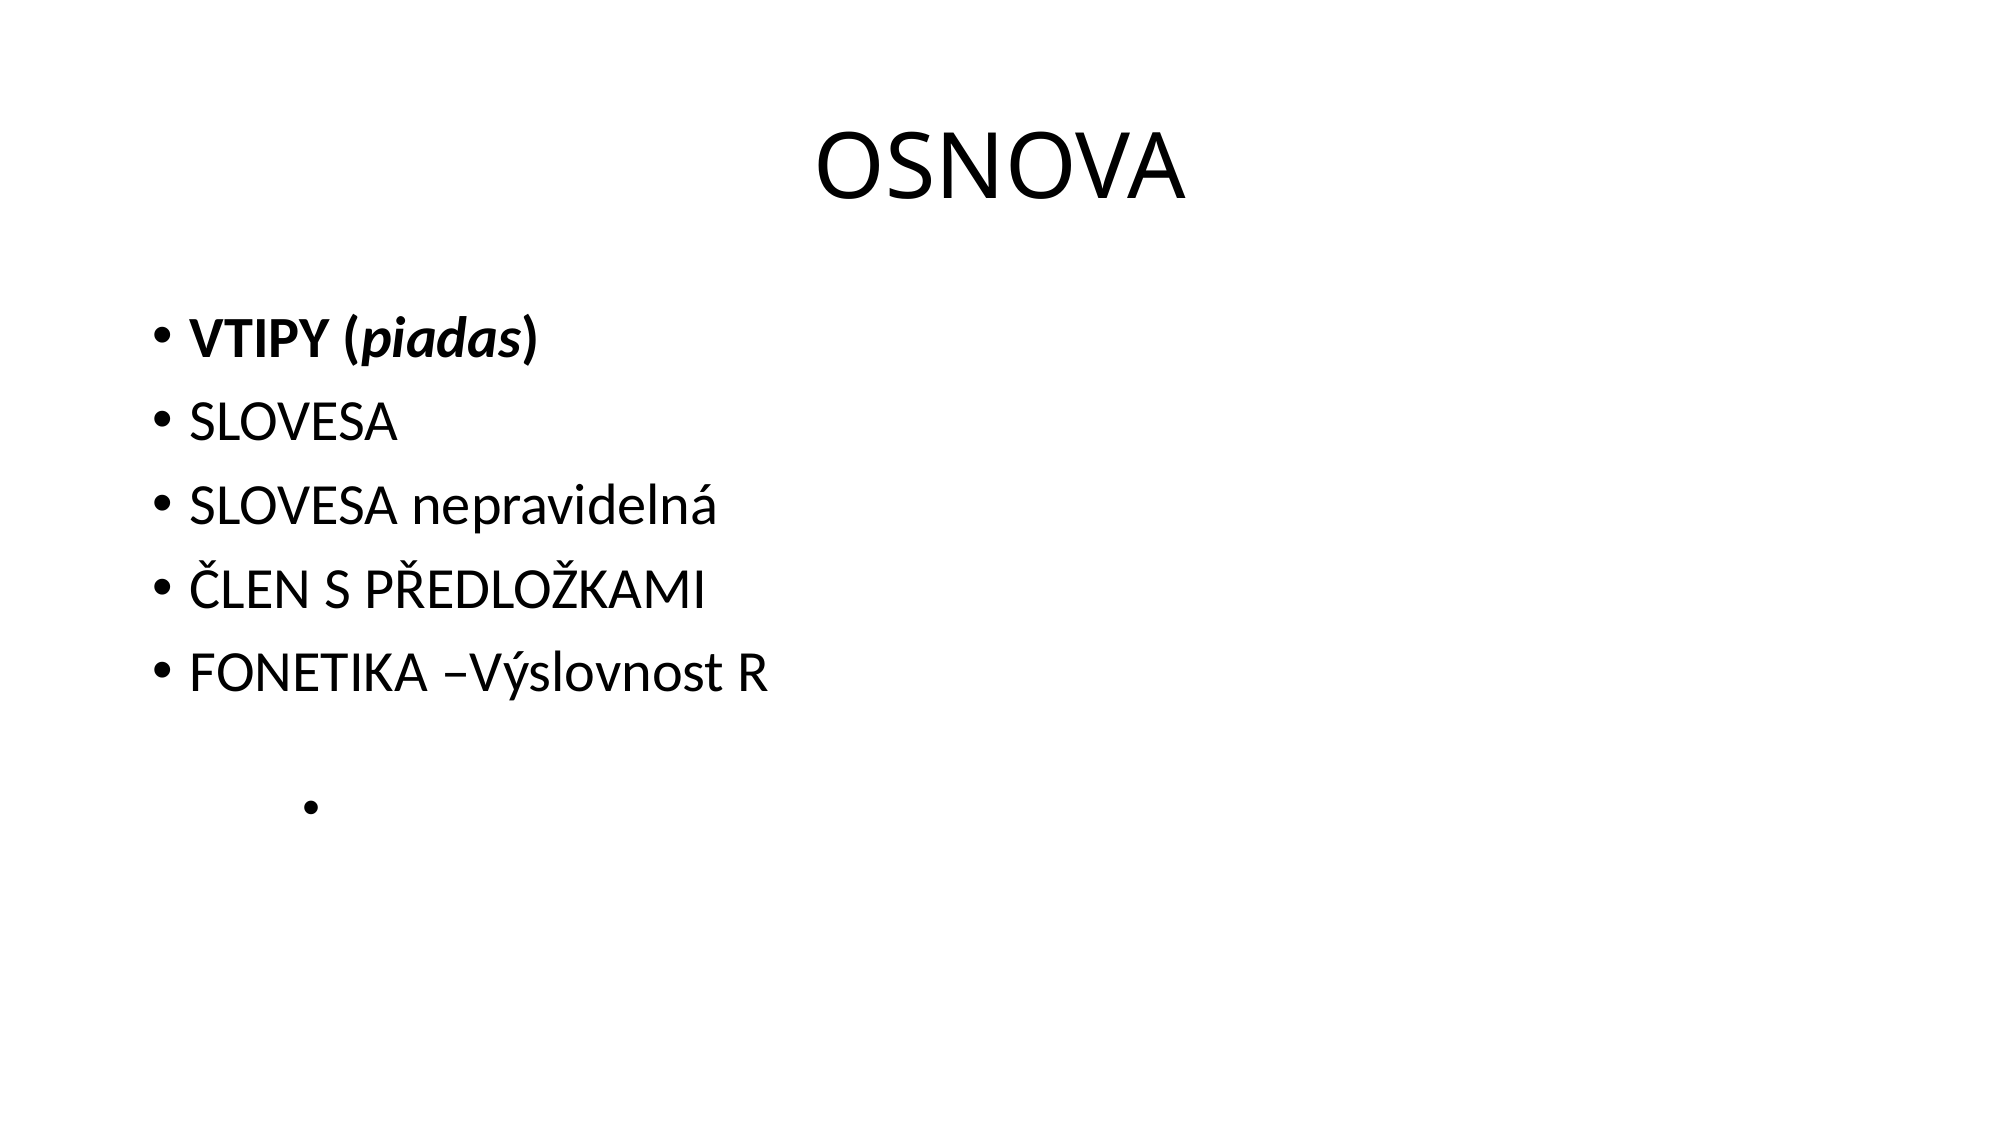

# OSNOVA
VTIPY (piadas)
SLOVESA
SLOVESA nepravidelná
ČLEN S PŘEDLOŽKAMI
FONETIKA –Výslovnost R